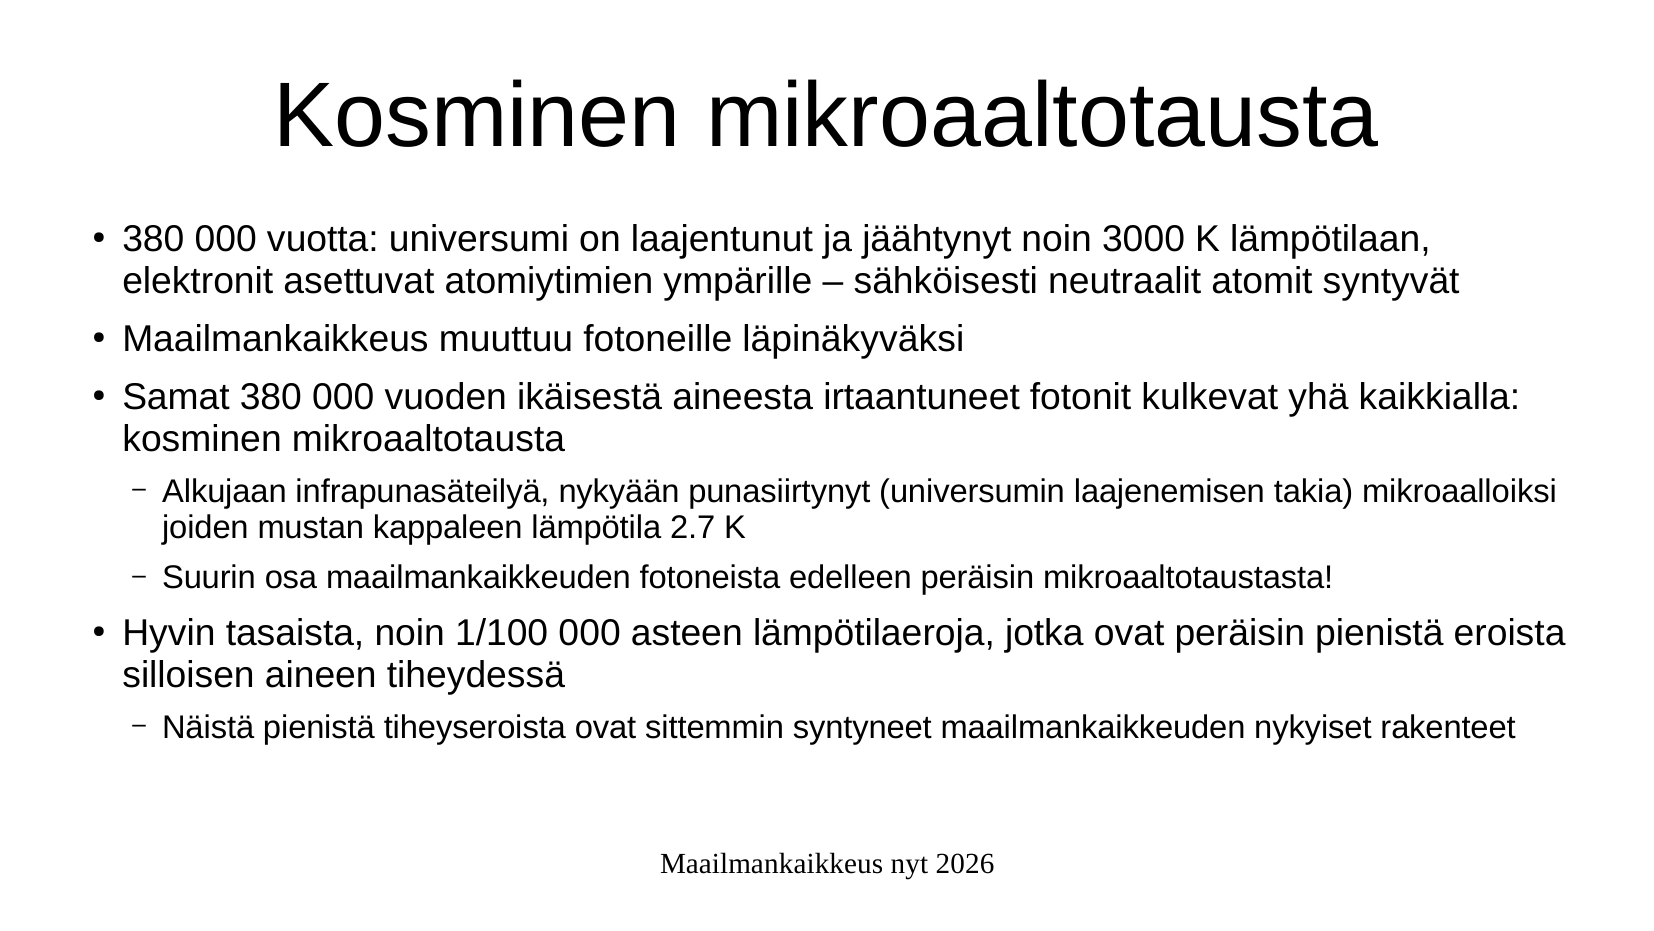

# Kosminen mikroaaltotausta
380 000 vuotta: universumi on laajentunut ja jäähtynyt noin 3000 K lämpötilaan, elektronit asettuvat atomiytimien ympärille – sähköisesti neutraalit atomit syntyvät
Maailmankaikkeus muuttuu fotoneille läpinäkyväksi
Samat 380 000 vuoden ikäisestä aineesta irtaantuneet fotonit kulkevat yhä kaikkialla: kosminen mikroaaltotausta
Alkujaan infrapunasäteilyä, nykyään punasiirtynyt (universumin laajenemisen takia) mikroaalloiksi joiden mustan kappaleen lämpötila 2.7 K
Suurin osa maailmankaikkeuden fotoneista edelleen peräisin mikroaaltotaustasta!
Hyvin tasaista, noin 1/100 000 asteen lämpötilaeroja, jotka ovat peräisin pienistä eroista silloisen aineen tiheydessä
Näistä pienistä tiheyseroista ovat sittemmin syntyneet maailmankaikkeuden nykyiset rakenteet